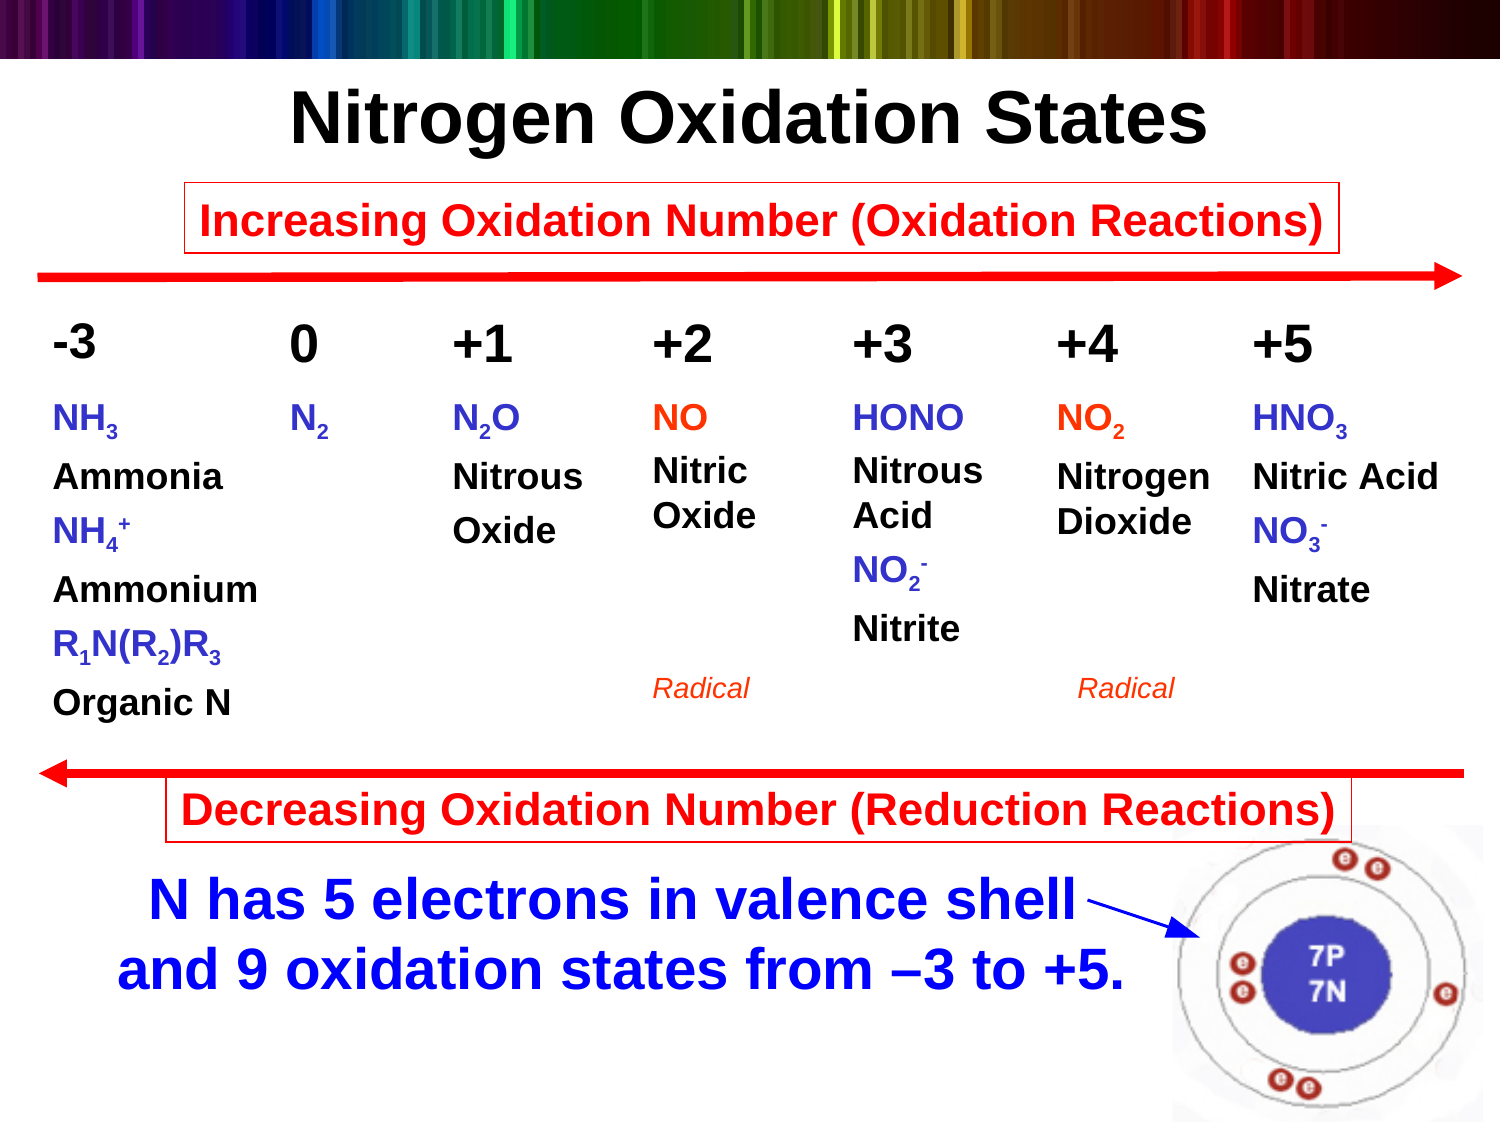

Nitrogen Oxidation States
Increasing Oxidation Number (Oxidation Reactions)
| -3 | 0 | +1 | +2 | +3 | +4 | +5 |
| --- | --- | --- | --- | --- | --- | --- |
| NH3 Ammonia NH4+ Ammonium R1N(R2)R3 Organic N | N2 | N2O Nitrous Oxide | NO Nitric Oxide | HONO Nitrous Acid NO2- Nitrite | NO2 Nitrogen Dioxide | HNO3 Nitric Acid NO3- Nitrate |
Radical
Radical
Decreasing Oxidation Number (Reduction Reactions)
# N has 5 electrons in valence shell and 9 oxidation states from –3 to +5.